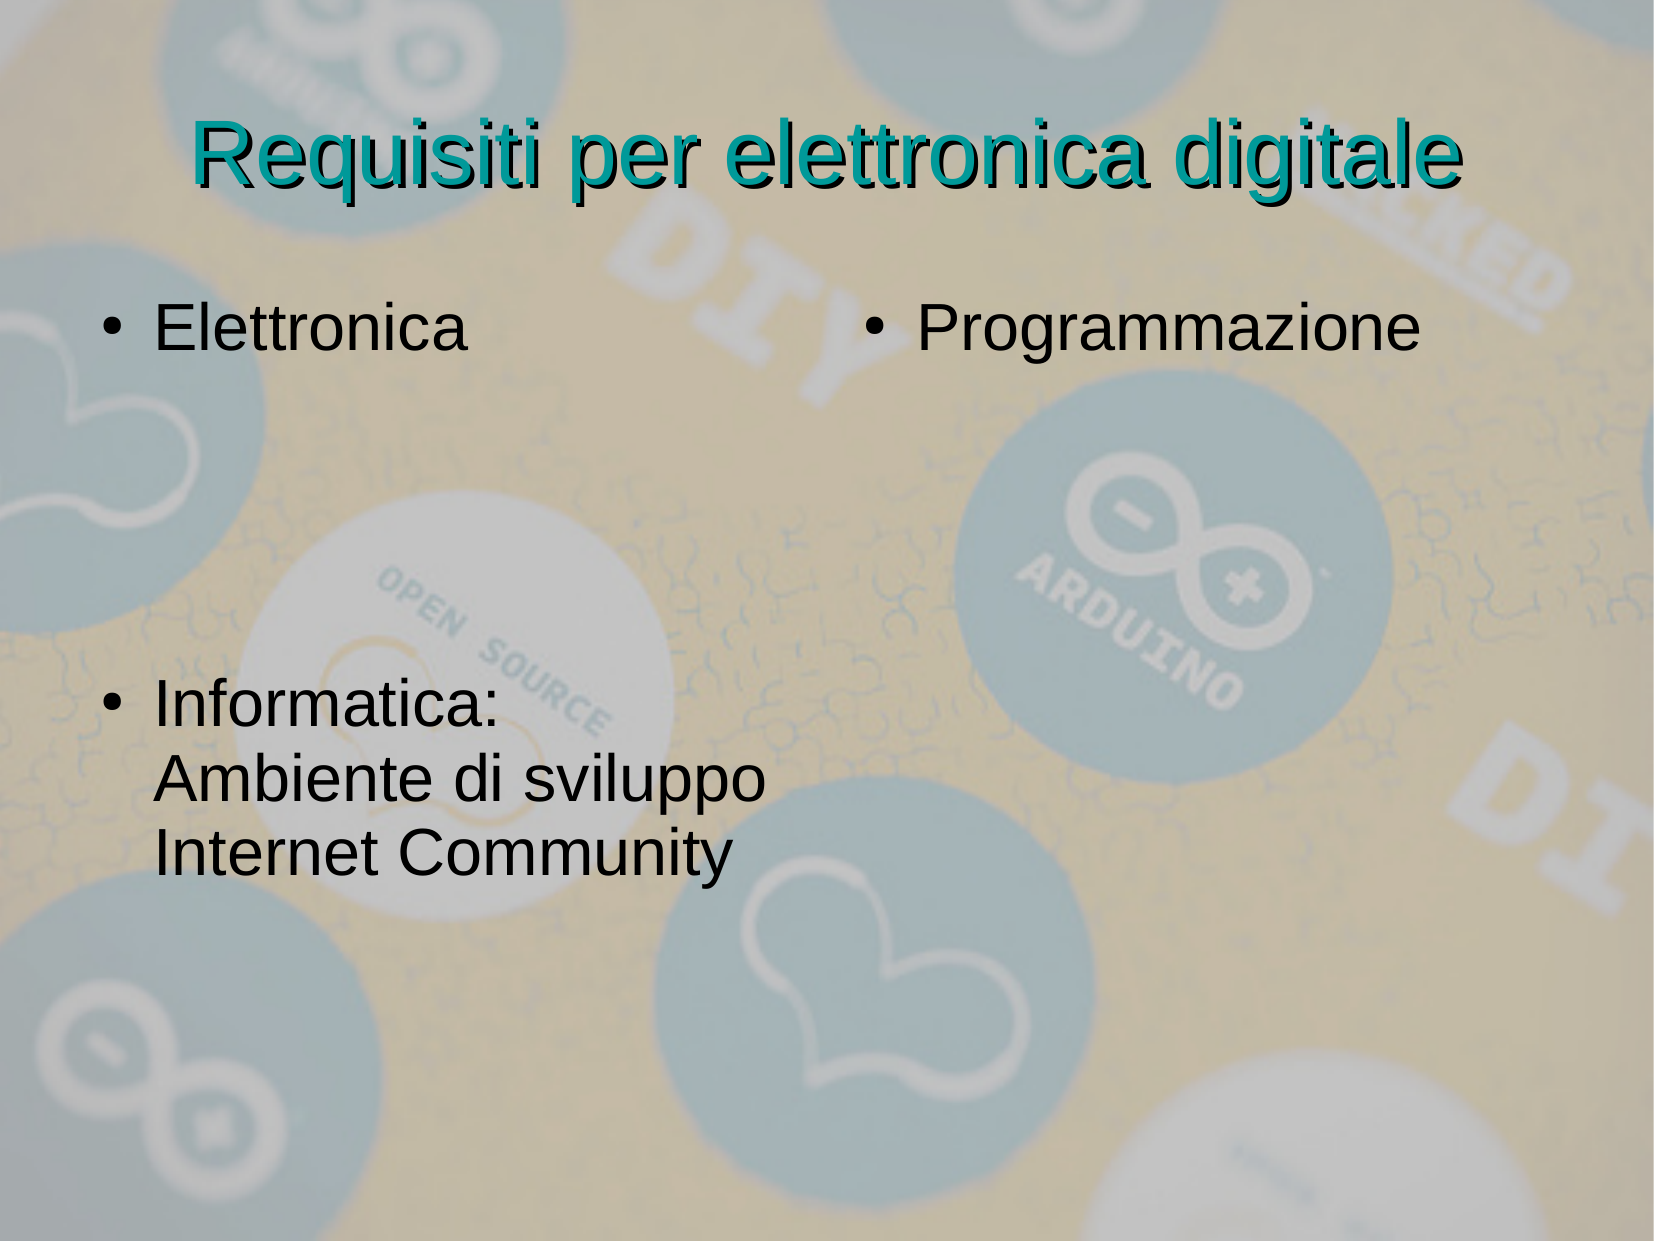

# Requisiti per elettronica digitale
Elettronica
Programmazione
Informatica:
Ambiente di sviluppo
Internet Community